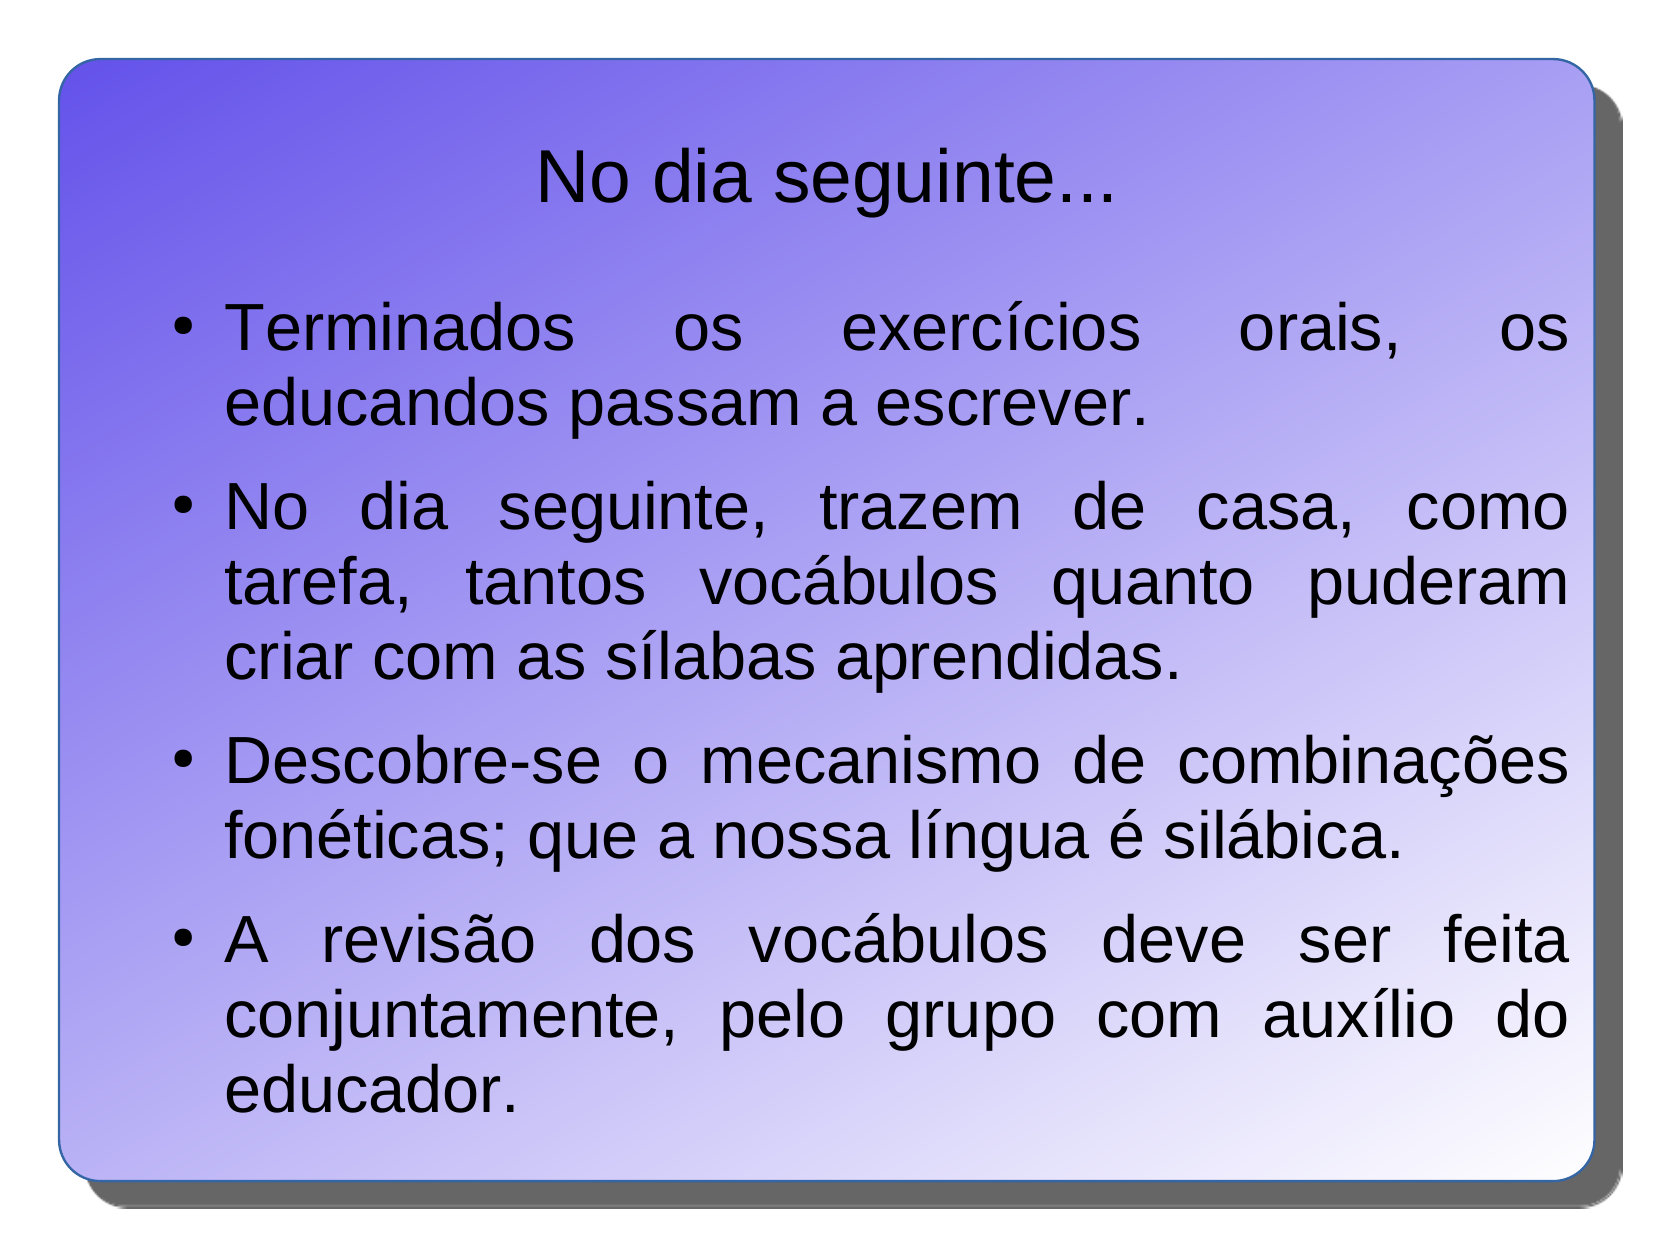

# No dia seguinte...
Terminados os exercícios orais, os educandos passam a escrever.
No dia seguinte, trazem de casa, como tarefa, tantos vocábulos quanto puderam criar com as sílabas aprendidas.
Descobre-se o mecanismo de combinações fonéticas; que a nossa língua é silábica.
A revisão dos vocábulos deve ser feita conjuntamente, pelo grupo com auxílio do educador.